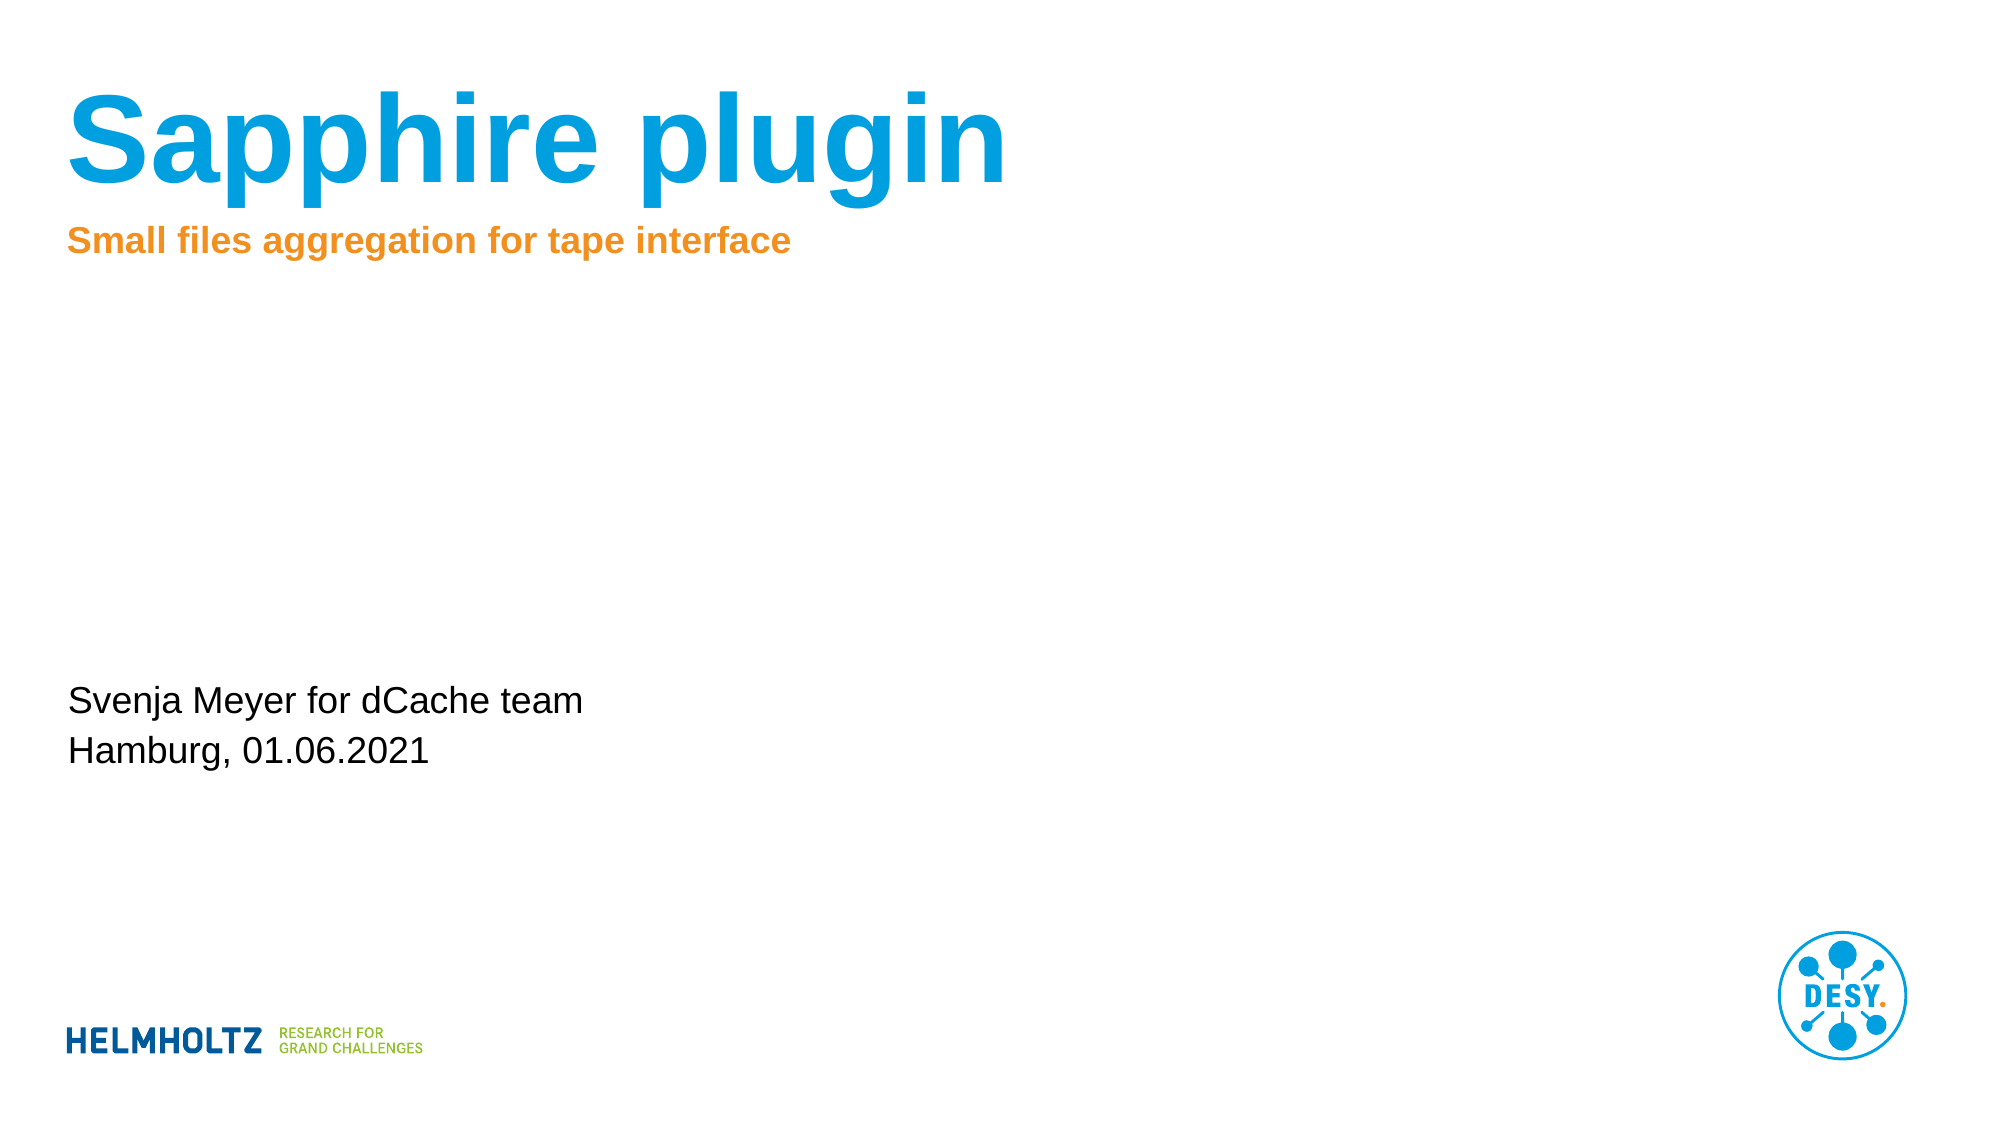

# Sapphire plugin
Small files aggregation for tape interface
Svenja Meyer for dCache team
Hamburg, 01.06.2021